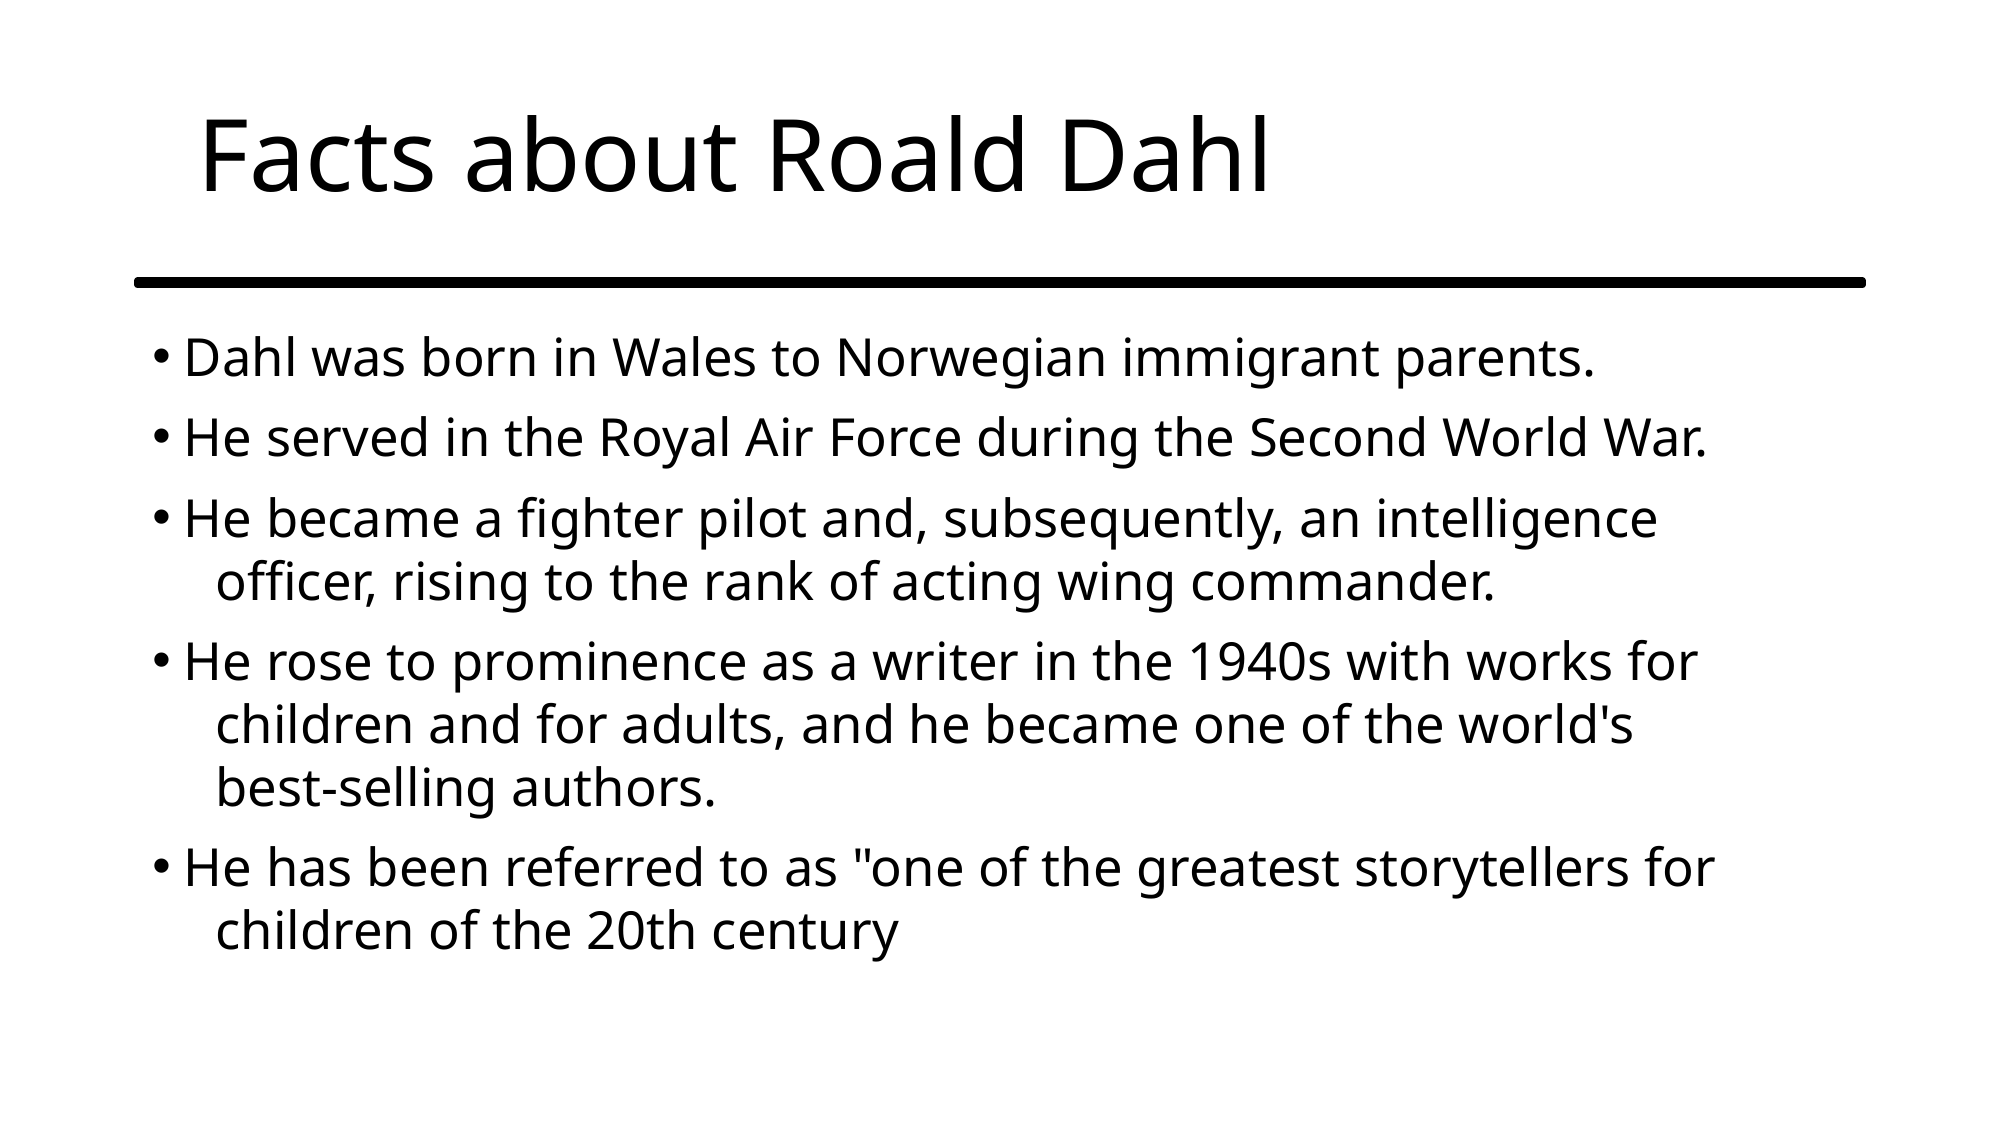

# Facts about Roald Dahl
Dahl was born in Wales to Norwegian immigrant parents.
He served in the Royal Air Force during the Second World War.
He became a fighter pilot and, subsequently, an intelligence officer, rising to the rank of acting wing commander.
He rose to prominence as a writer in the 1940s with works for children and for adults, and he became one of the world's best-selling authors.
He has been referred to as "one of the greatest storytellers for children of the 20th century